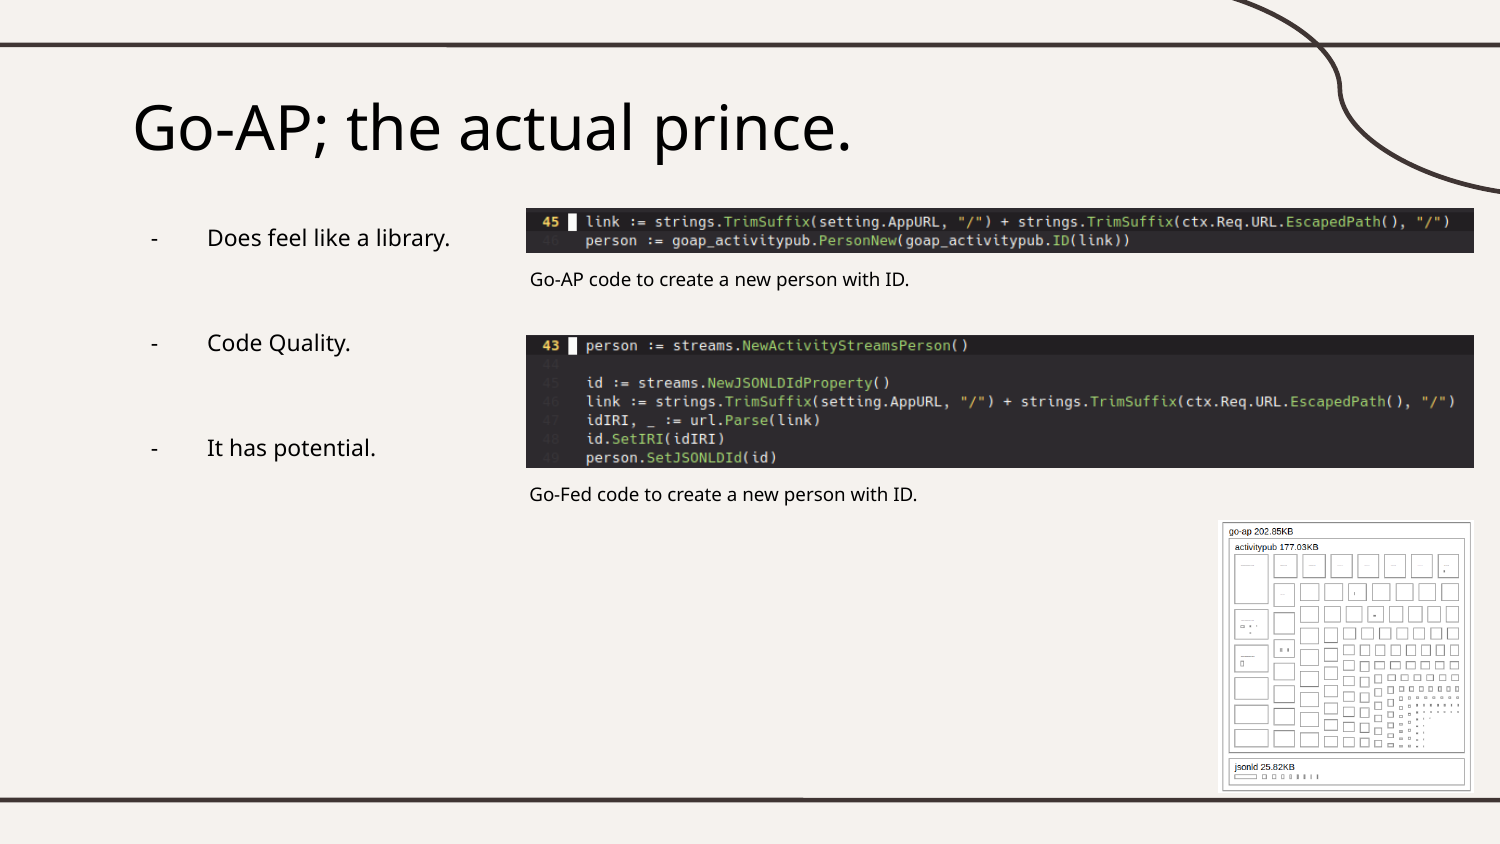

# Go-AP; the actual prince.
Does feel like a library.
Code Quality.
It has potential.
Go-AP code to create a new person with ID.
Go-Fed code to create a new person with ID.